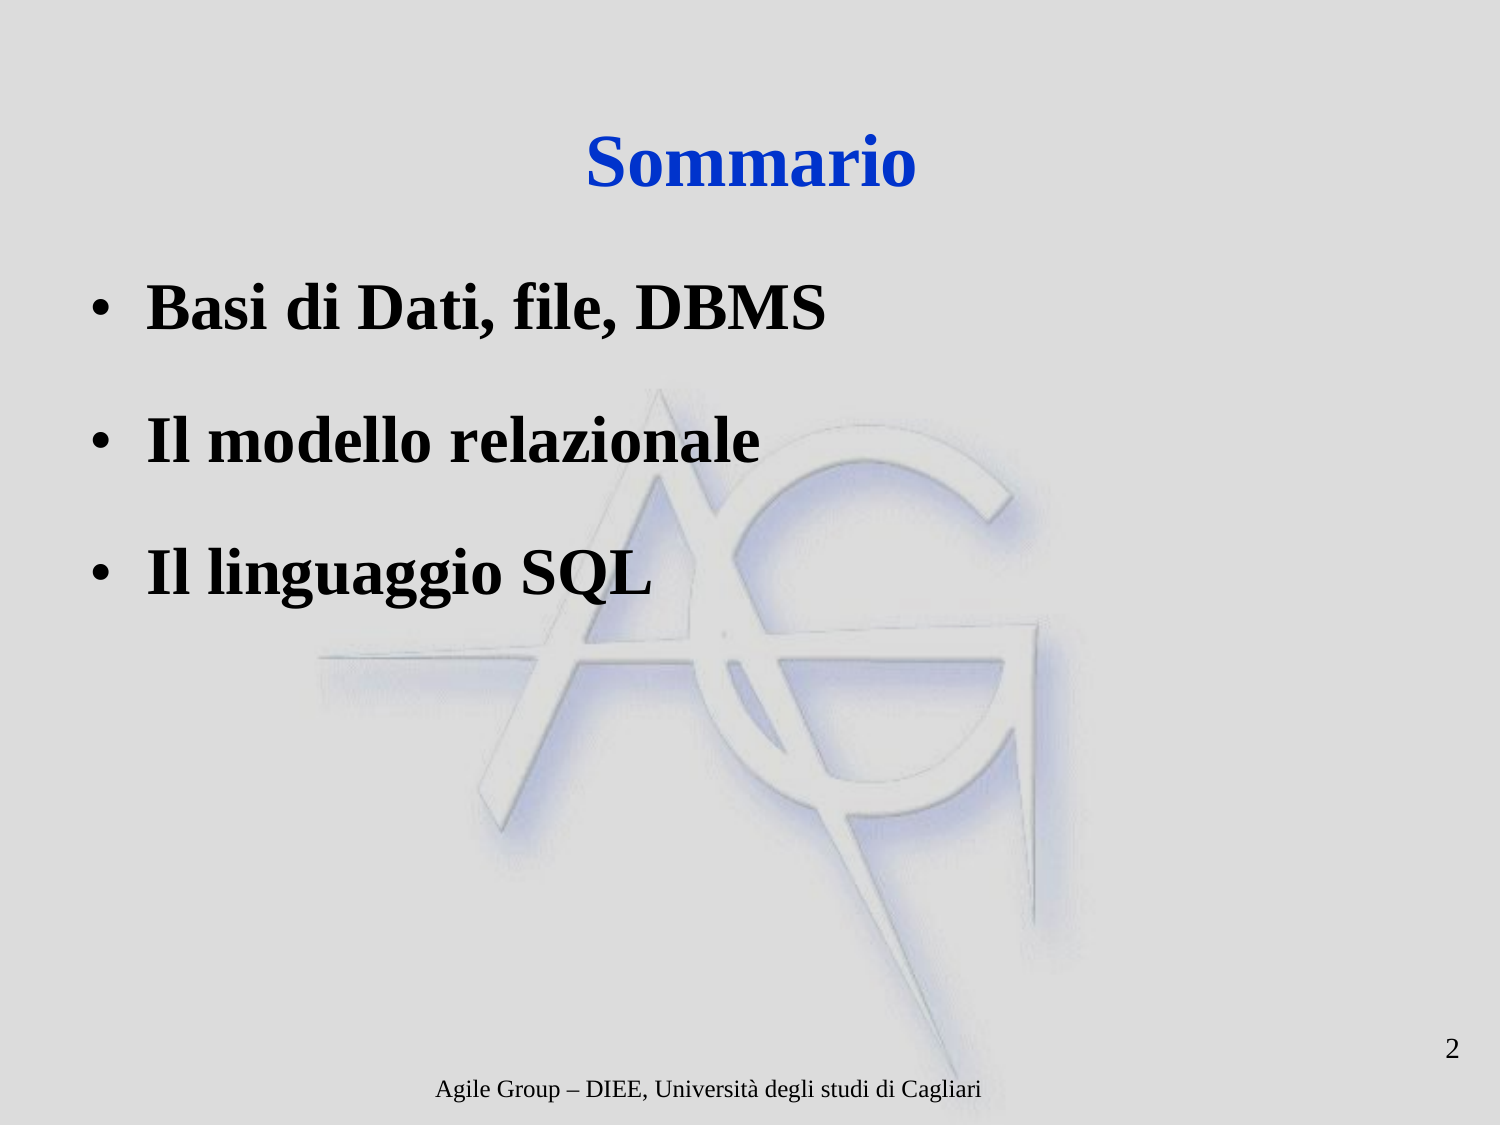

# Sommario
Basi di Dati, file, DBMS
Il modello relazionale
Il linguaggio SQL
2